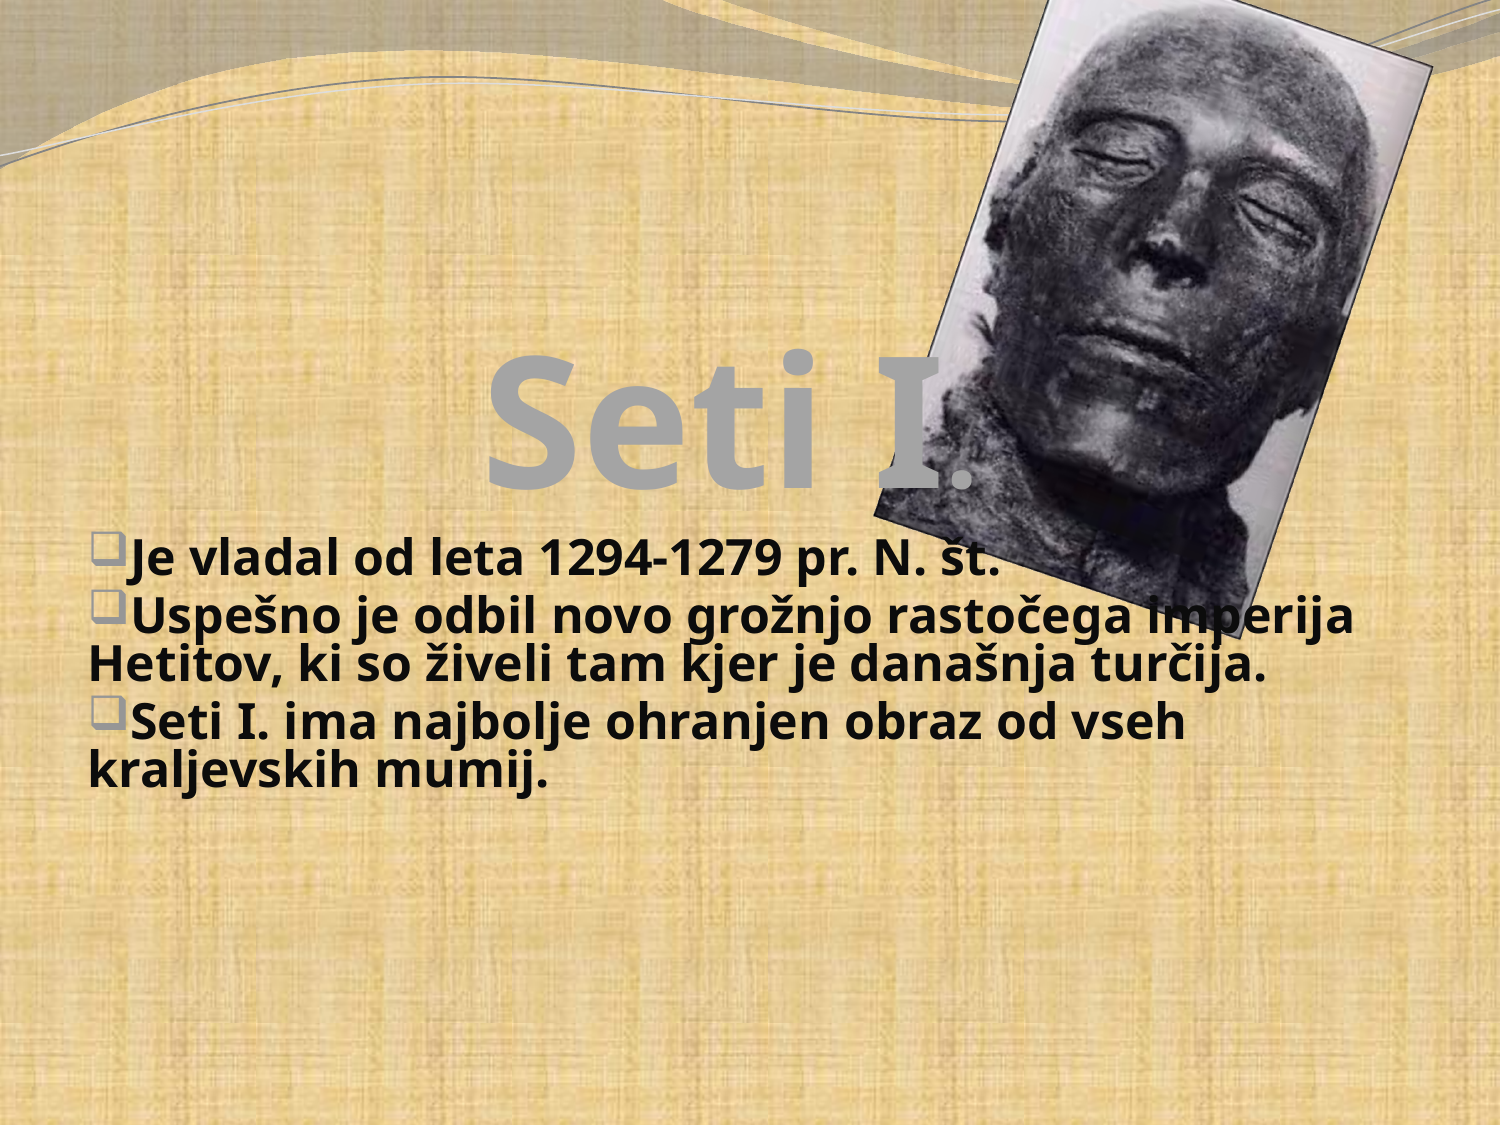

# Seti I.
Je vladal od leta 1294-1279 pr. N. št.
Uspešno je odbil novo grožnjo rastočega imperija Hetitov, ki so živeli tam kjer je današnja turčija.
Seti I. ima najbolje ohranjen obraz od vseh kraljevskih mumij.